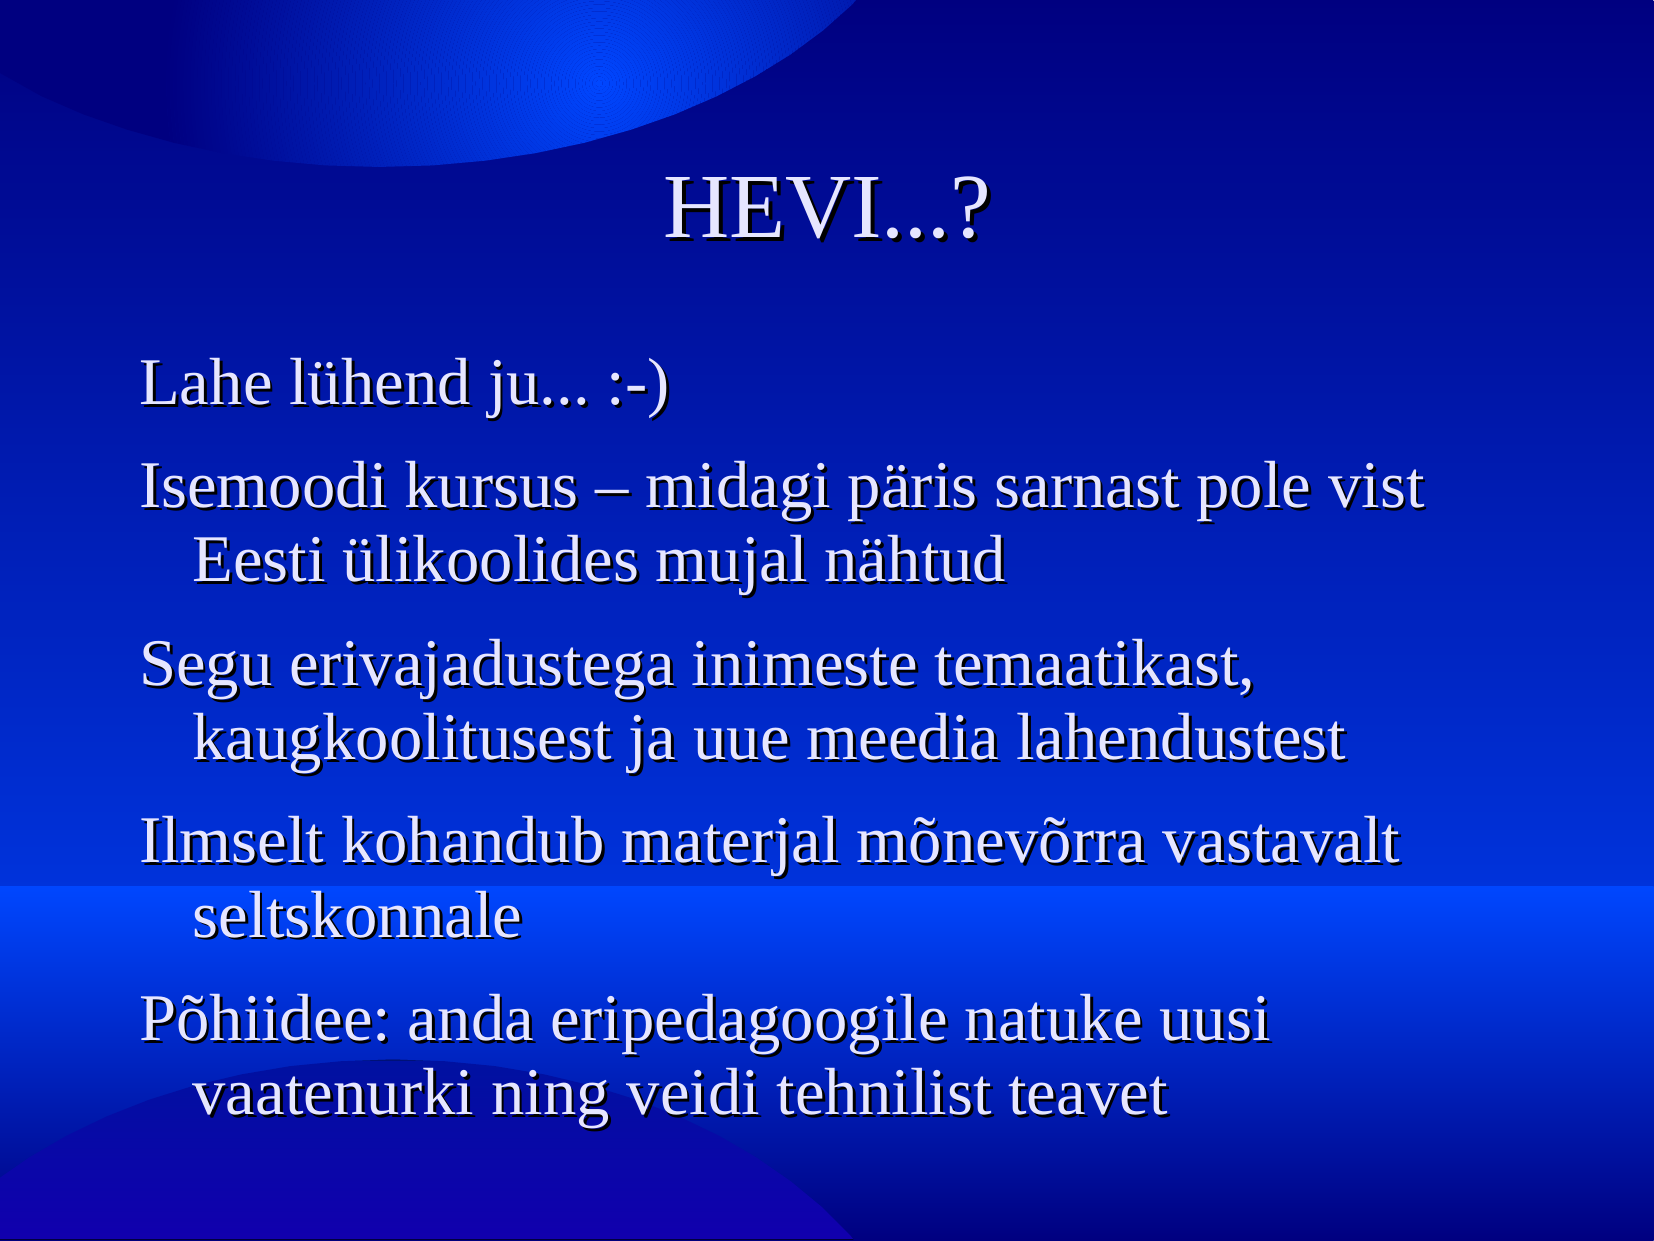

# HEVI...?
Lahe lühend ju... :-)
Isemoodi kursus – midagi päris sarnast pole vist Eesti ülikoolides mujal nähtud
Segu erivajadustega inimeste temaatikast, kaugkoolitusest ja uue meedia lahendustest
Ilmselt kohandub materjal mõnevõrra vastavalt seltskonnale
Põhiidee: anda eripedagoogile natuke uusi vaatenurki ning veidi tehnilist teavet